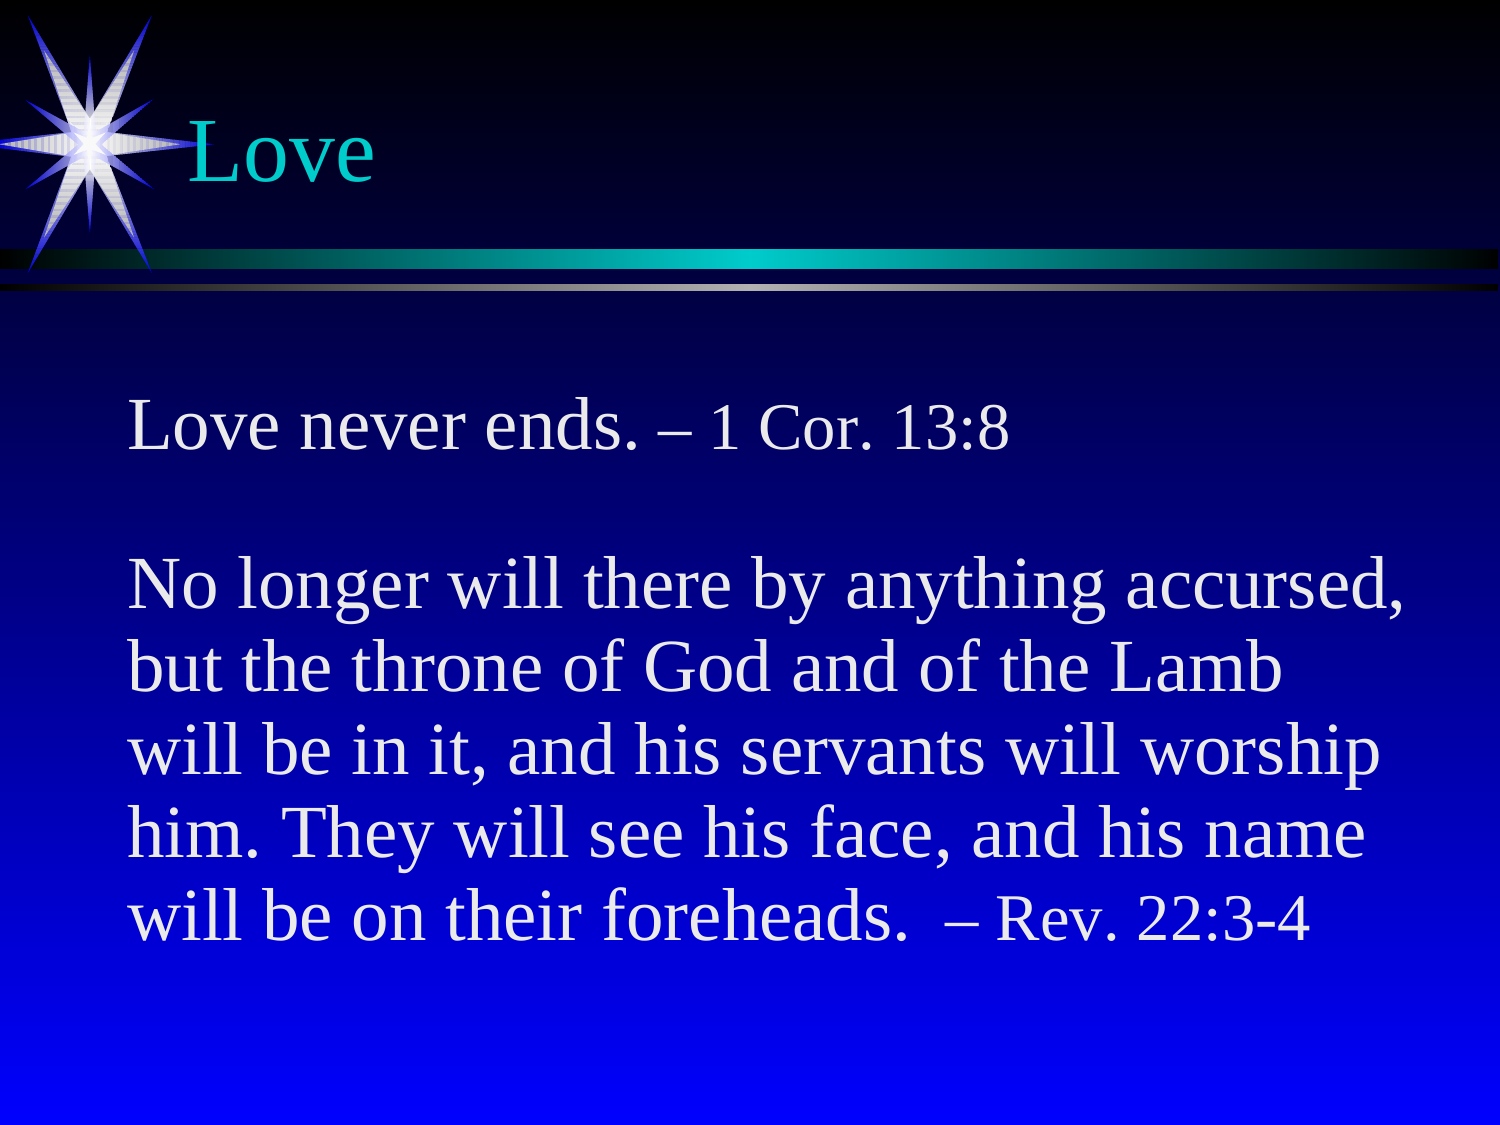

# Love
Love never ends. – 1 Cor. 13:8
No longer will there by anything accursed, but the throne of God and of the Lamb will be in it, and his servants will worship him. They will see his face, and his name will be on their foreheads. – Rev. 22:3-4